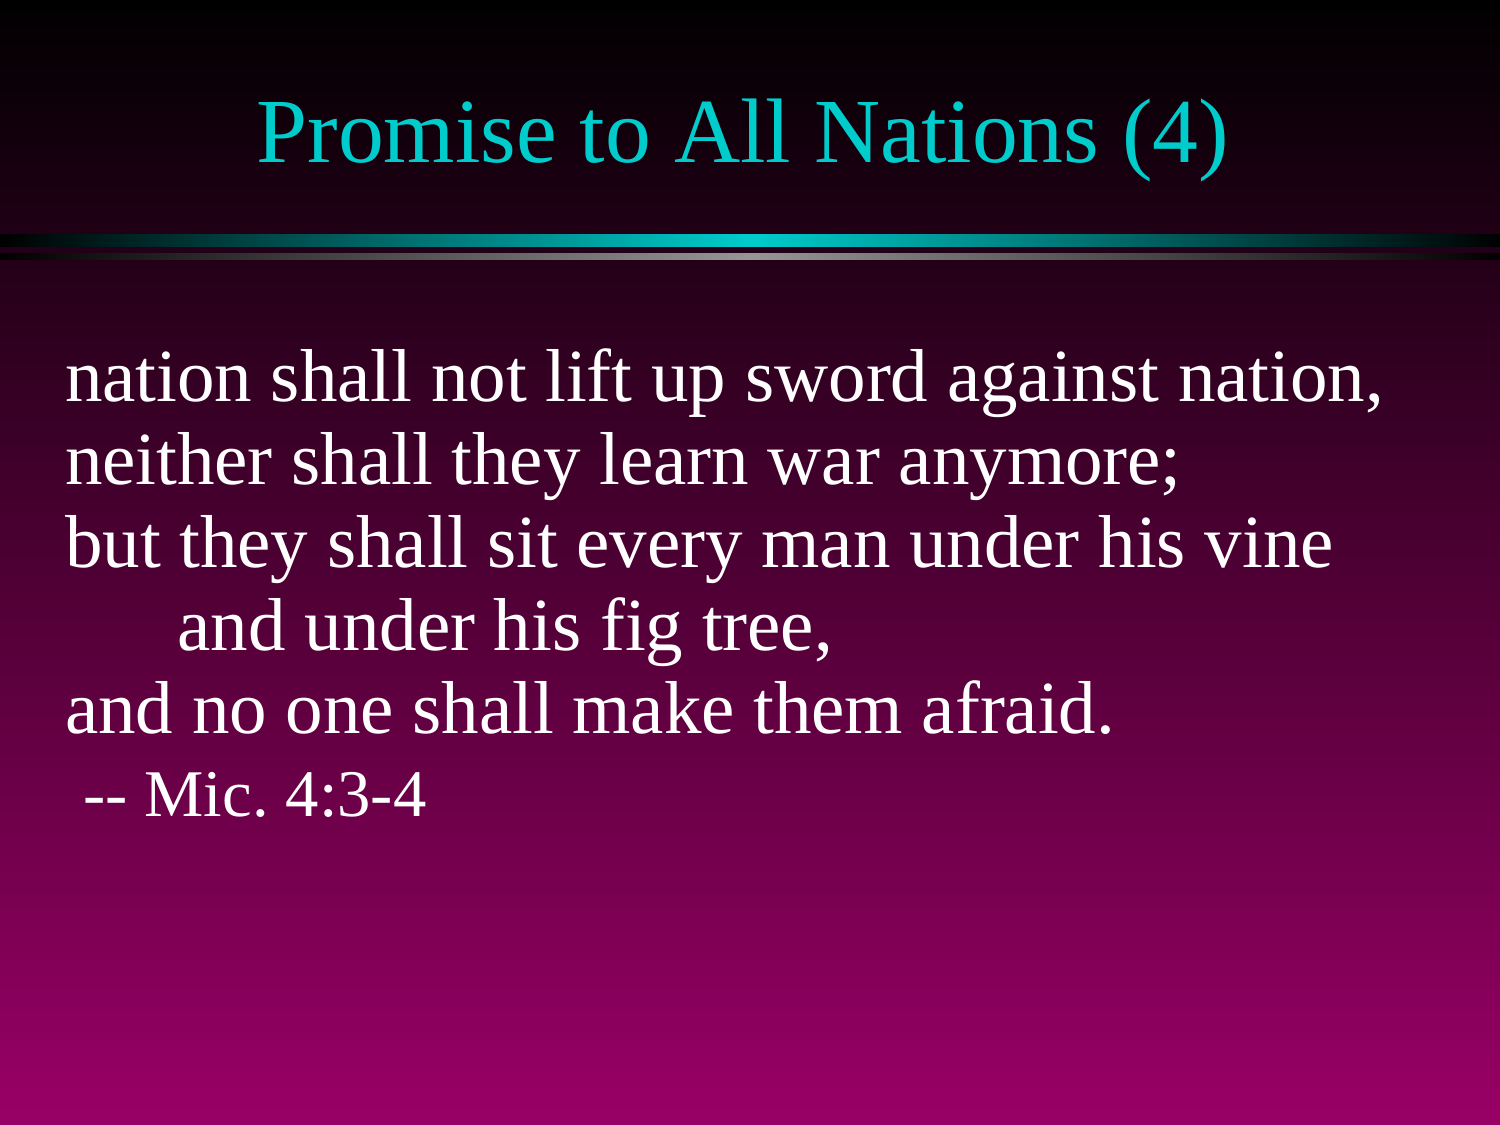

# Promise to All Nations (4)
nation shall not lift up sword against nation, neither shall they learn war anymore;
but they shall sit every man under his vine
 and under his fig tree,
and no one shall make them afraid.
 -- Mic. 4:3-4